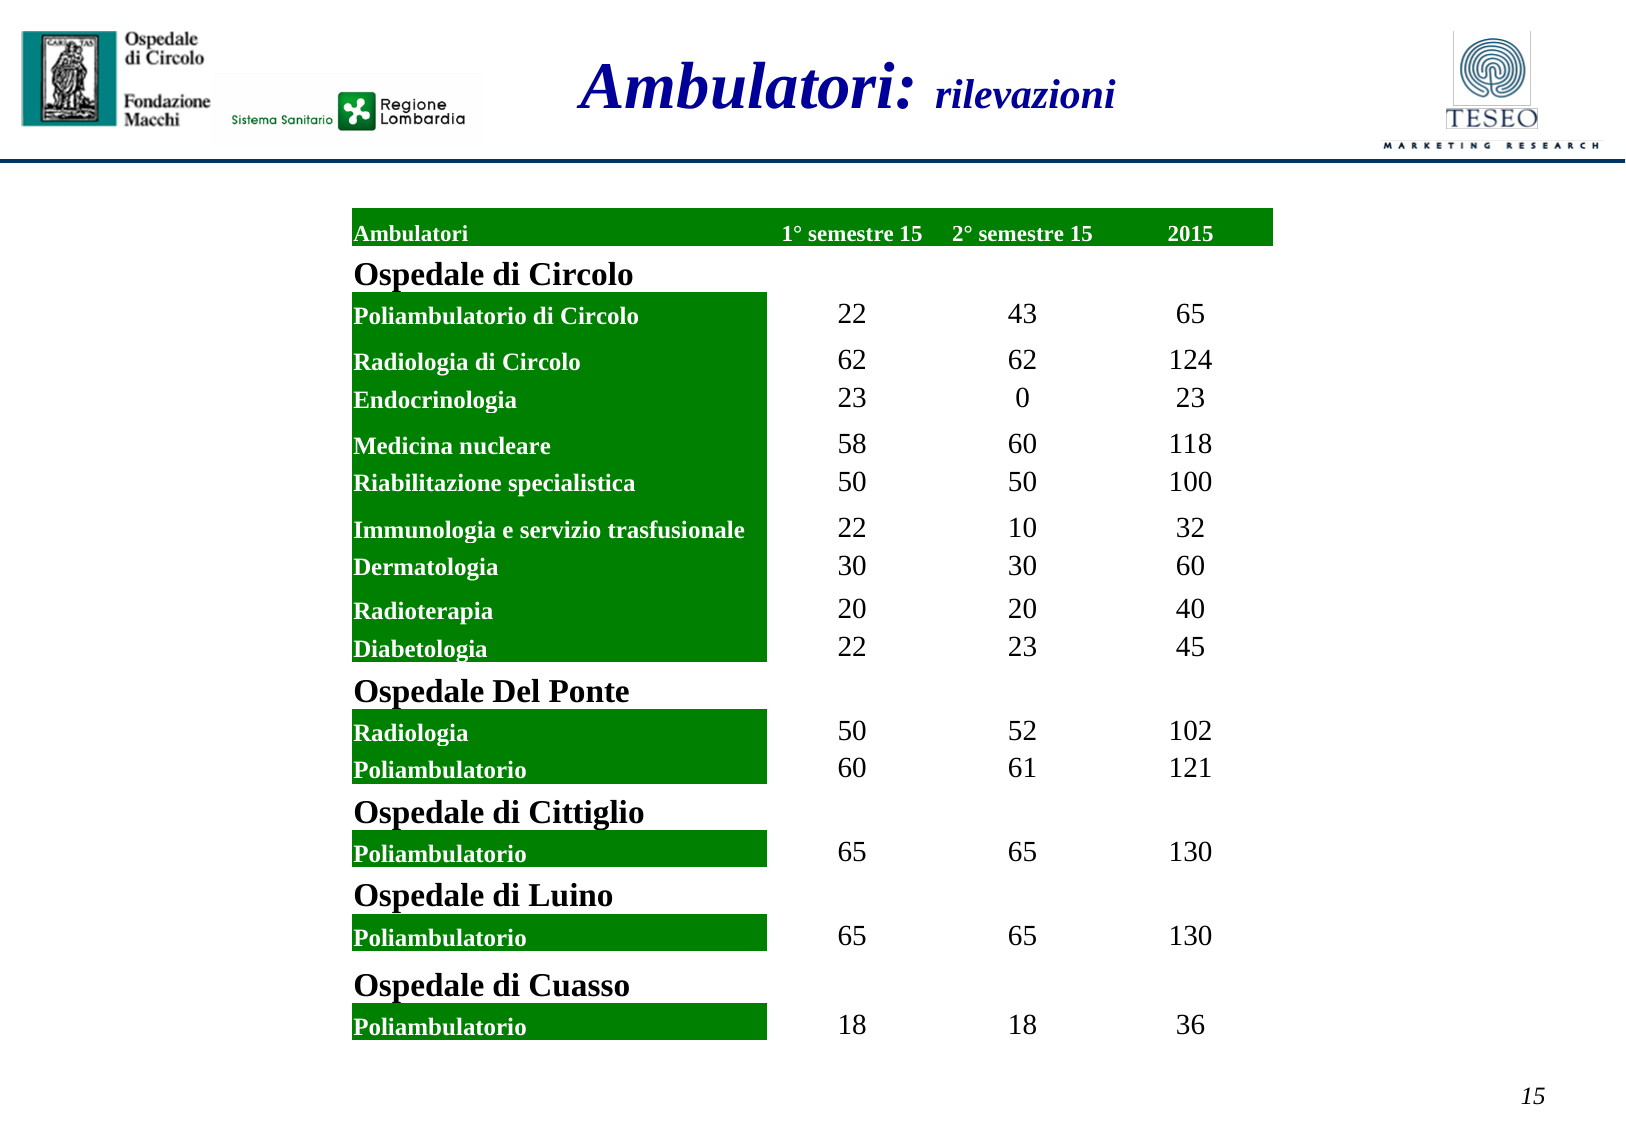

Ambulatori: rilevazioni
| Ambulatori | 1° semestre 15 | 2° semestre 15 | 2015 |
| --- | --- | --- | --- |
| Ospedale di Circolo | | | |
| Poliambulatorio di Circolo | 22 | 43 | 65 |
| Radiologia di Circolo | 62 | 62 | 124 |
| Endocrinologia | 23 | 0 | 23 |
| Medicina nucleare | 58 | 60 | 118 |
| Riabilitazione specialistica | 50 | 50 | 100 |
| Immunologia e servizio trasfusionale | 22 | 10 | 32 |
| Dermatologia | 30 | 30 | 60 |
| Radioterapia | 20 | 20 | 40 |
| Diabetologia | 22 | 23 | 45 |
| Ospedale Del Ponte | | | |
| Radiologia | 50 | 52 | 102 |
| Poliambulatorio | 60 | 61 | 121 |
| Ospedale di Cittiglio | | | |
| Poliambulatorio | 65 | 65 | 130 |
| Ospedale di Luino | | | |
| Poliambulatorio | 65 | 65 | 130 |
| Ospedale di Cuasso | | | |
| Poliambulatorio | 18 | 18 | 36 |